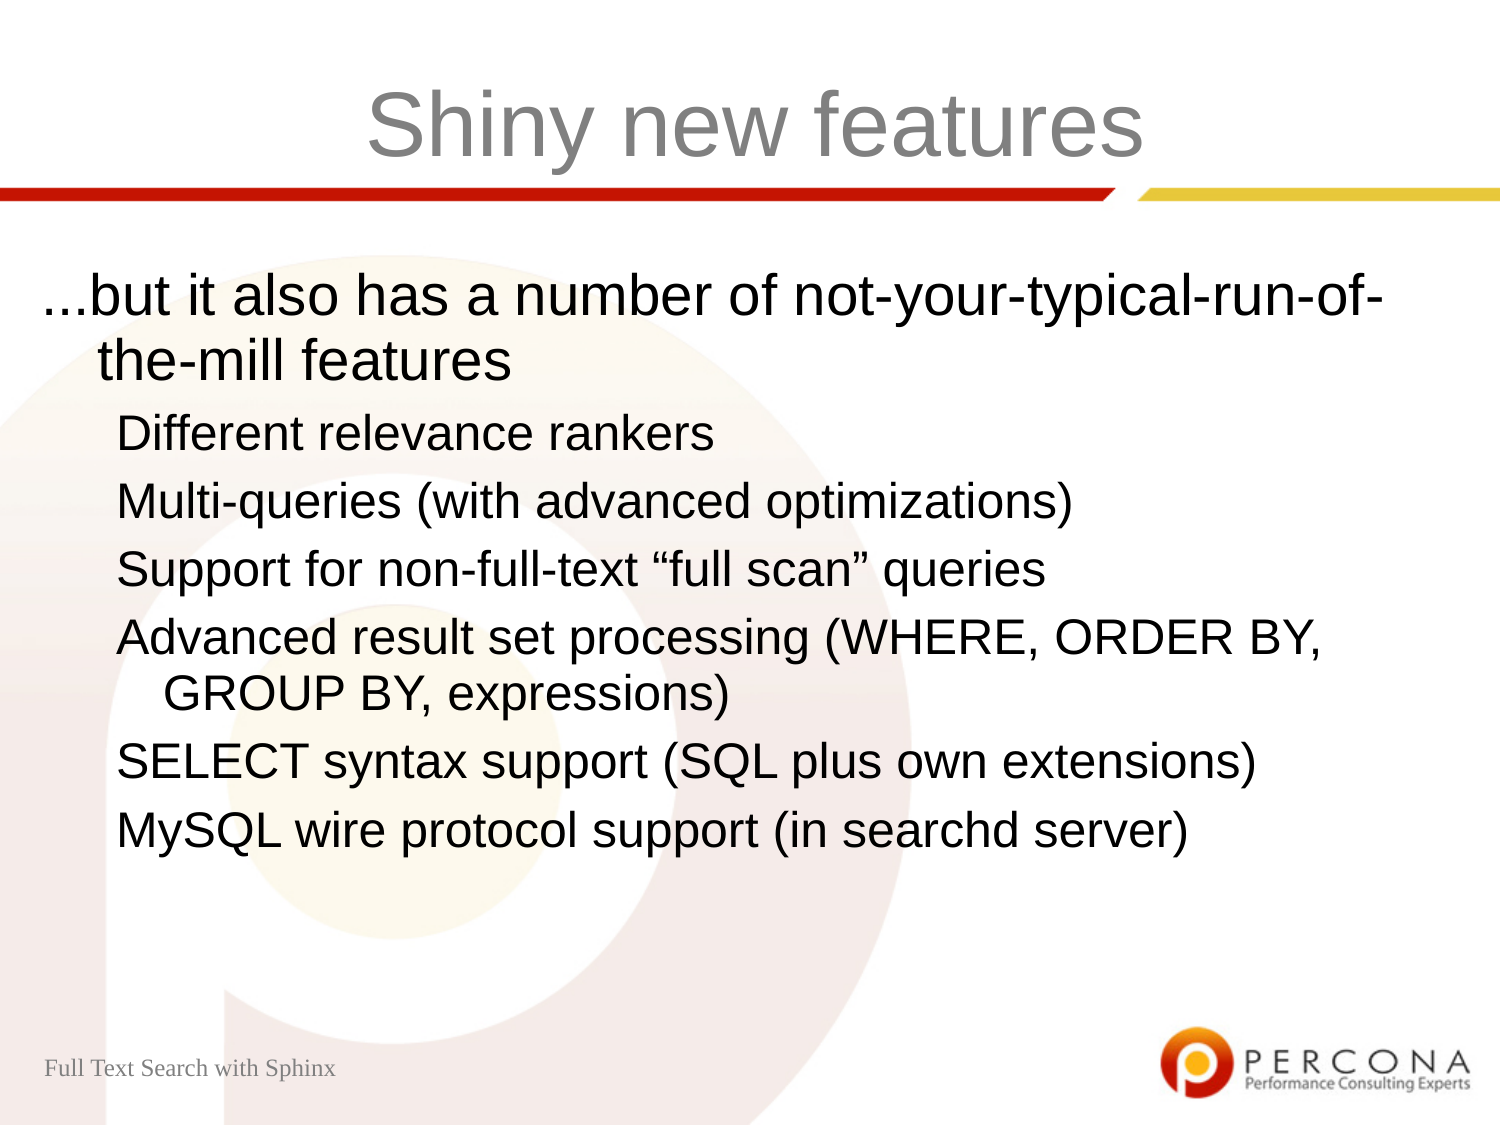

# Shiny new features
...but it also has a number of not-your-typical-run-of-the-mill features
Different relevance rankers
Multi-queries (with advanced optimizations)
Support for non-full-text “full scan” queries
Advanced result set processing (WHERE, ORDER BY, GROUP BY, expressions)
SELECT syntax support (SQL plus own extensions)
MySQL wire protocol support (in searchd server)